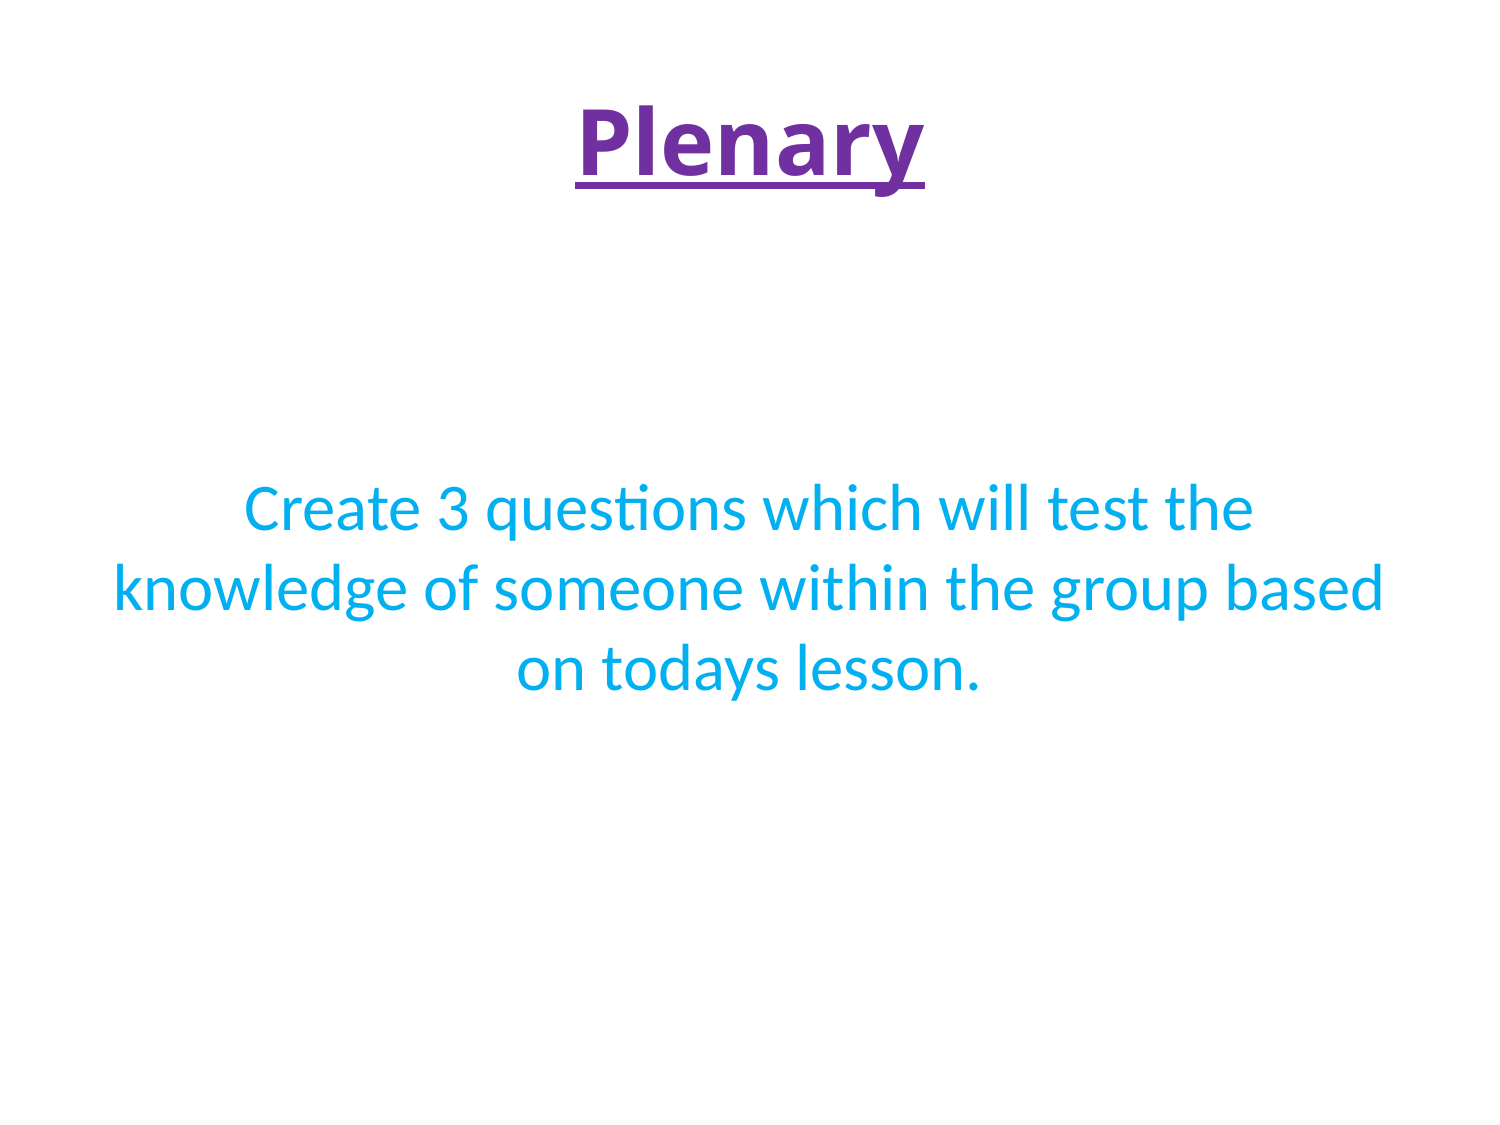

# Plenary
Create 3 questions which will test the knowledge of someone within the group based on todays lesson.